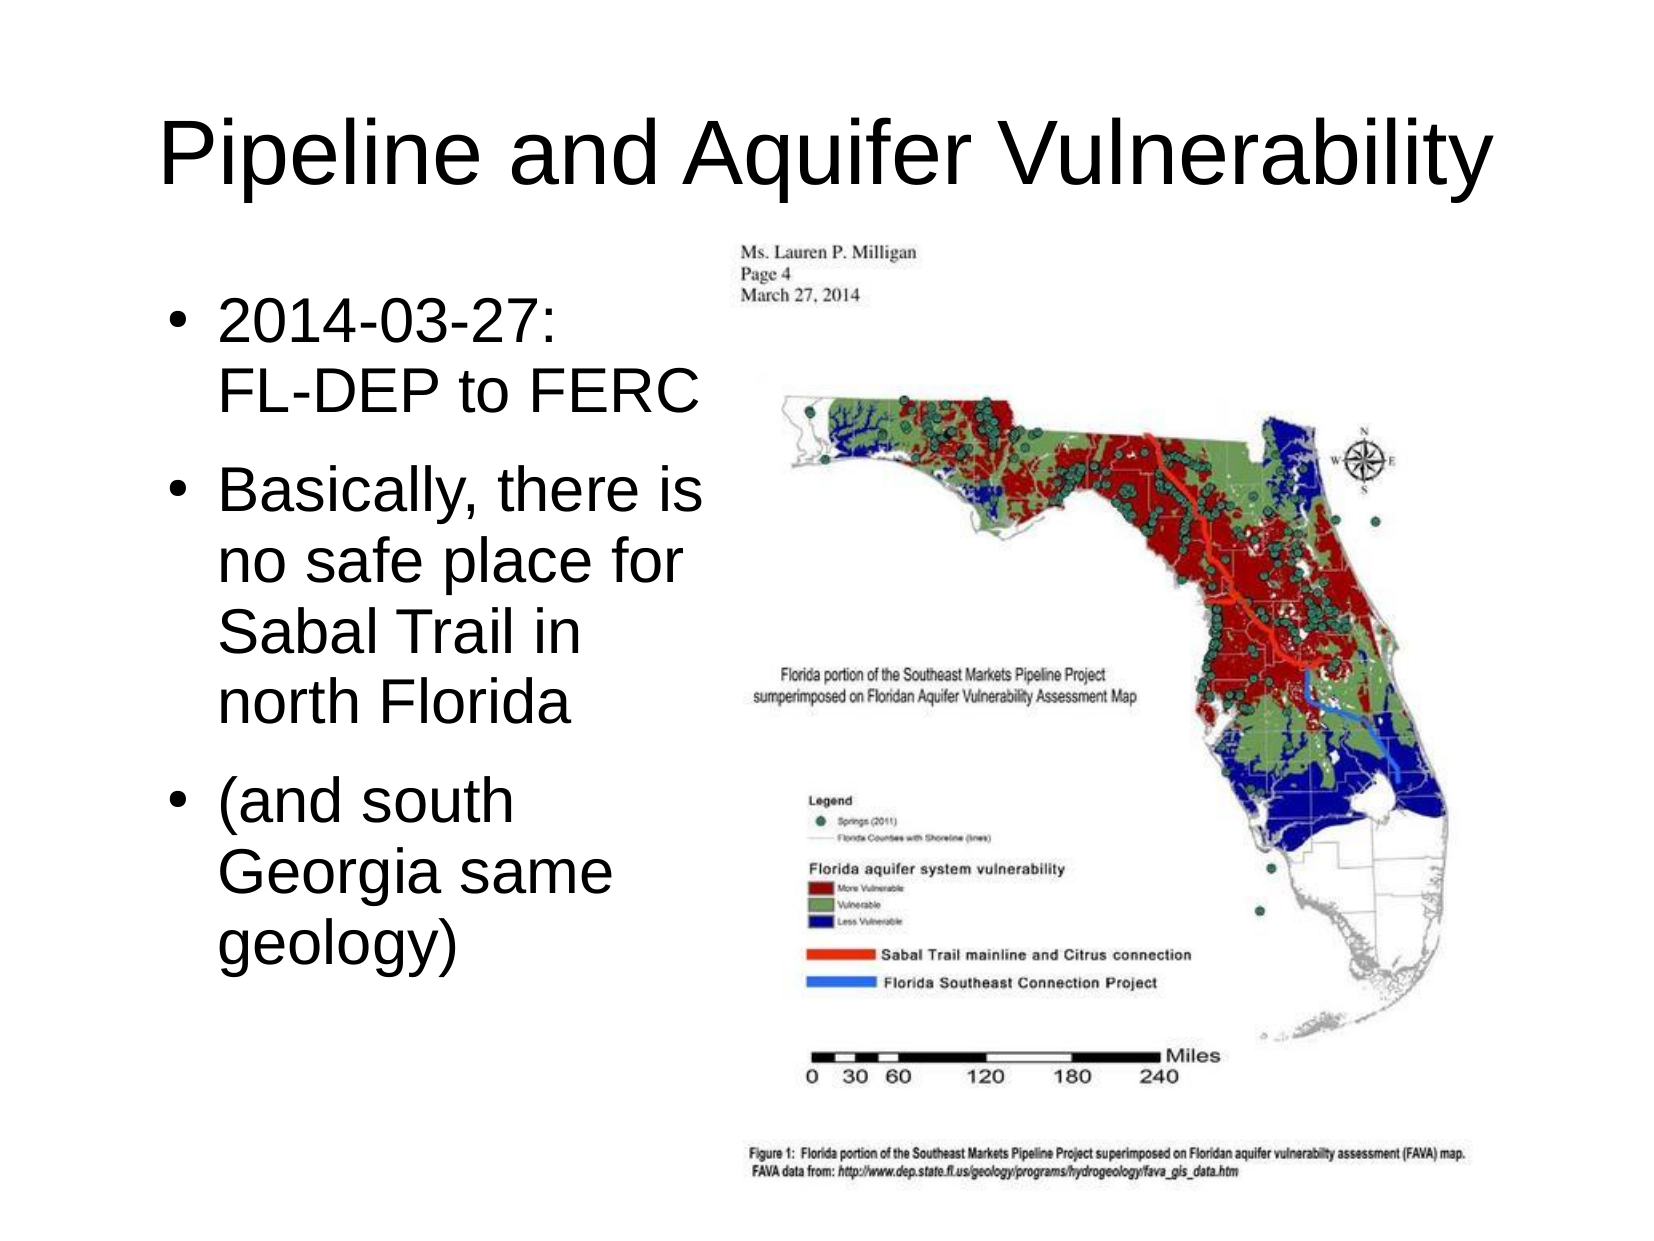

# Pipeline and Aquifer Vulnerability
2014-03-27: FL-DEP to FERC
Basically, there is no safe place for Sabal Trail in north Florida
(and south Georgia same geology)